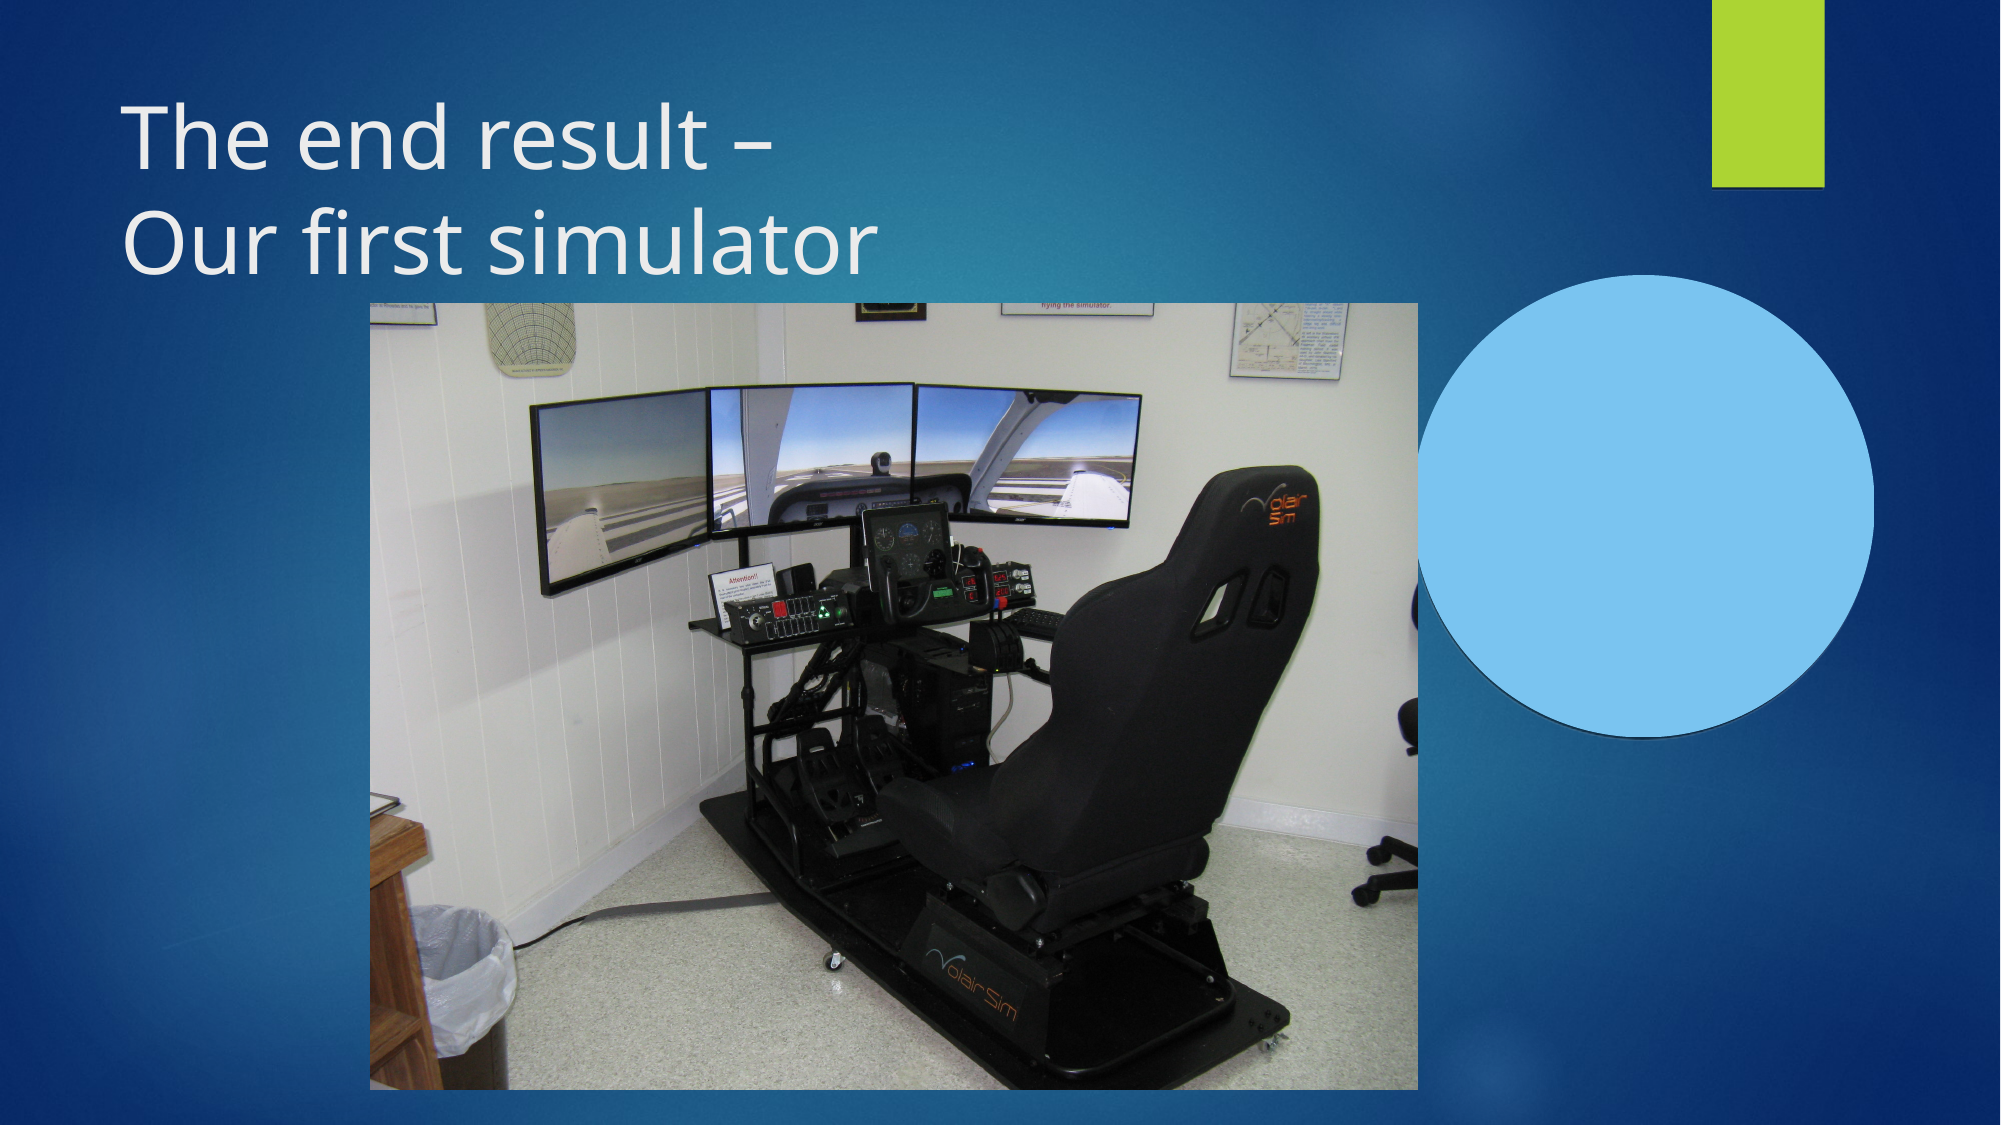

The end result –
Our first simulator